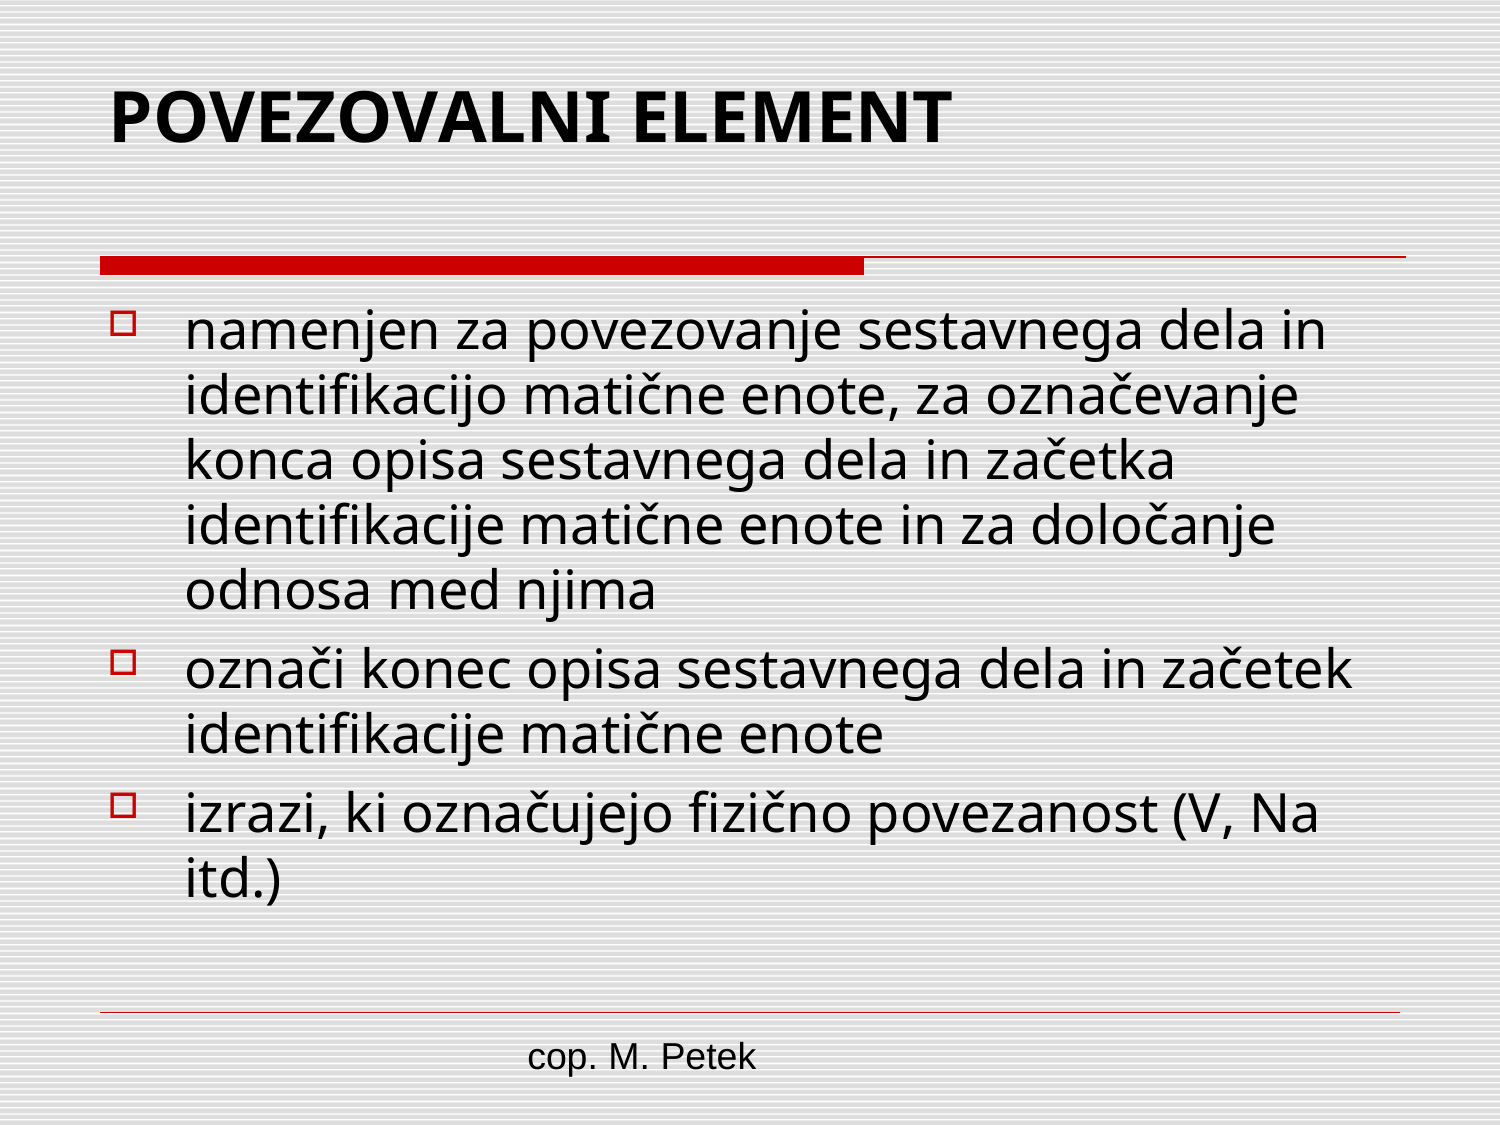

# POVEZOVALNI ELEMENT
namenjen za povezovanje sestavnega dela in identifikacijo matične enote, za označevanje konca opisa sestavnega dela in začetka identifikacije matične enote in za določanje odnosa med njima
označi konec opisa sestavnega dela in začetek identifikacije matične enote
izrazi, ki označujejo fizično povezanost (V, Na itd.)
cop. M. Petek